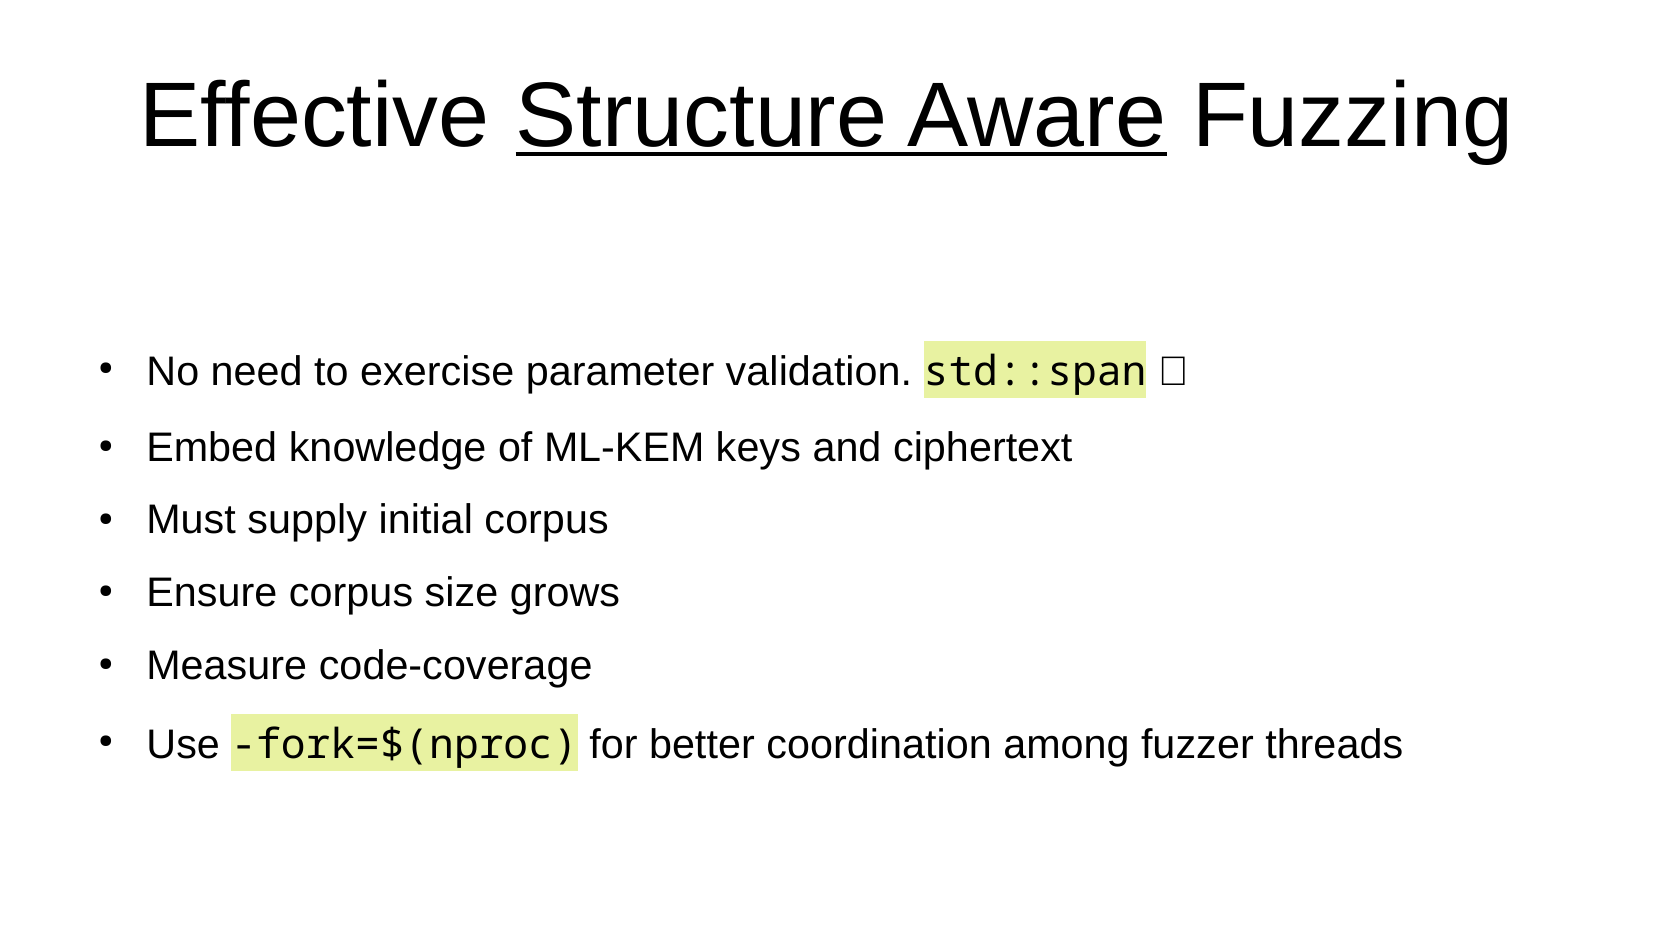

# Effective Structure Aware Fuzzing
No need to exercise parameter validation. std::span ✨
Embed knowledge of ML-KEM keys and ciphertext
Must supply initial corpus
Ensure corpus size grows
Measure code-coverage
Use -fork=$(nproc) for better coordination among fuzzer threads